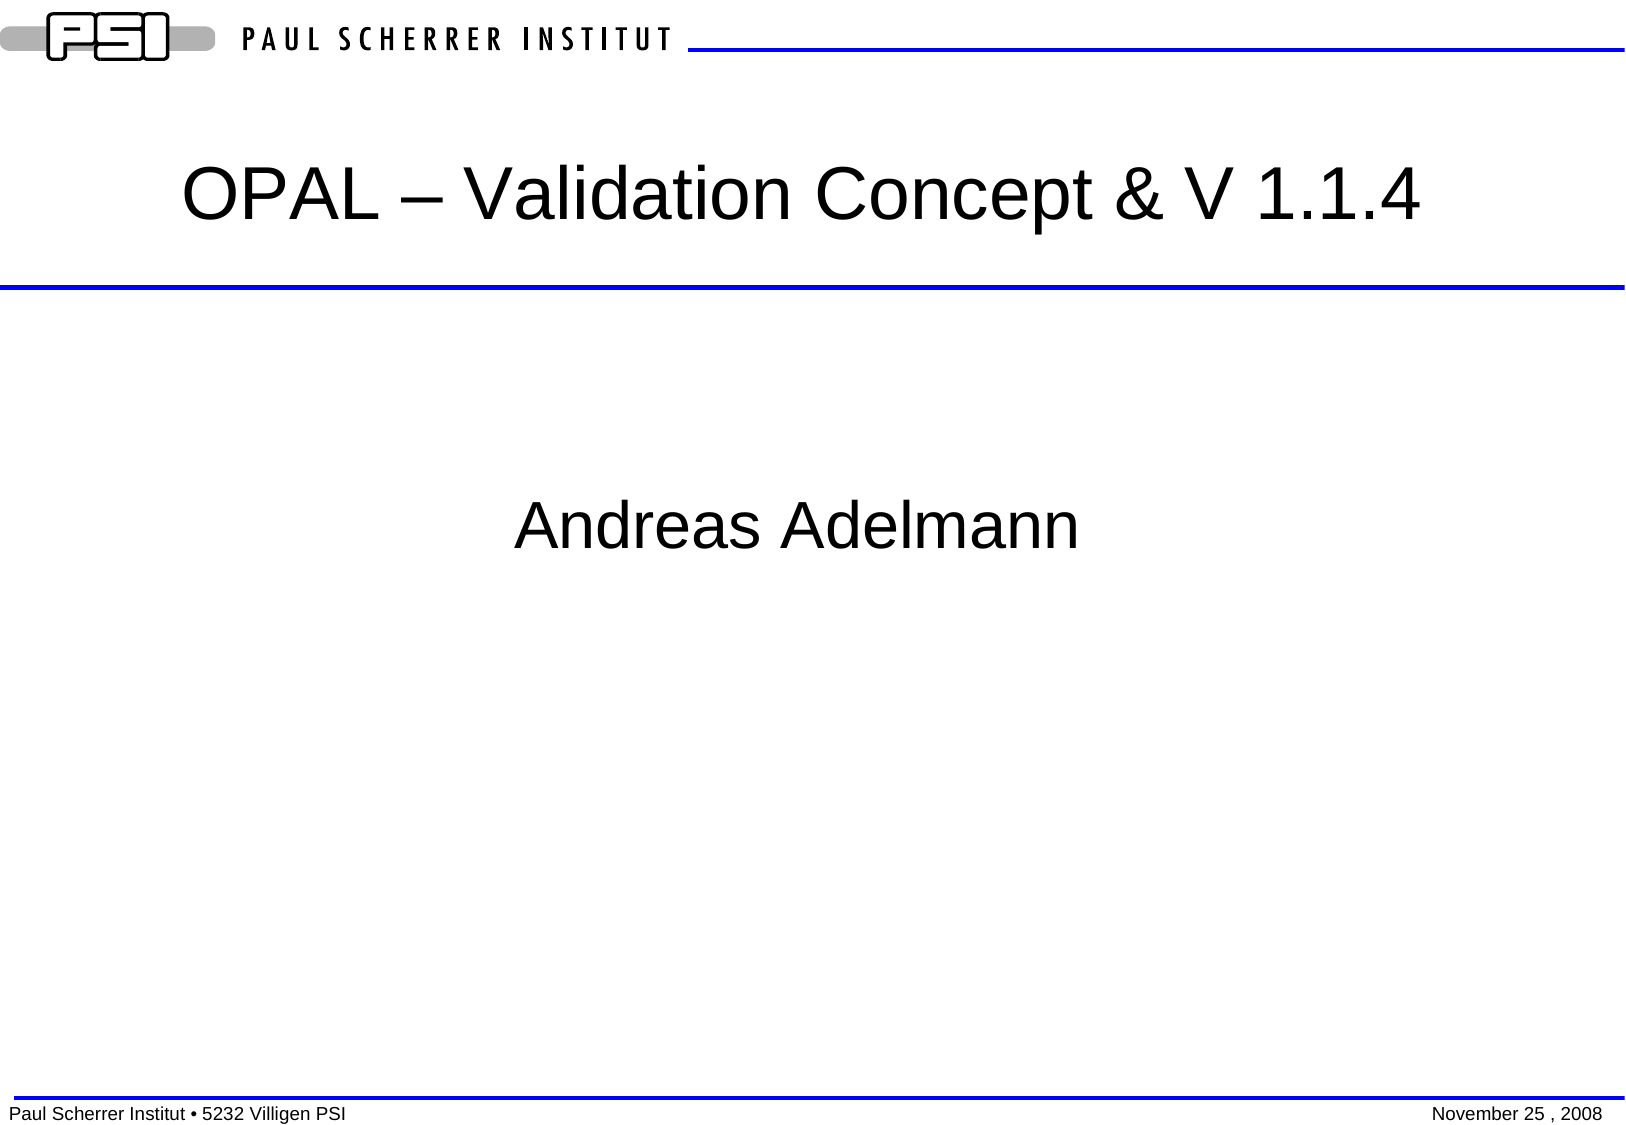

# OPAL – Validation Concept & V 1.1.4
Andreas Adelmann